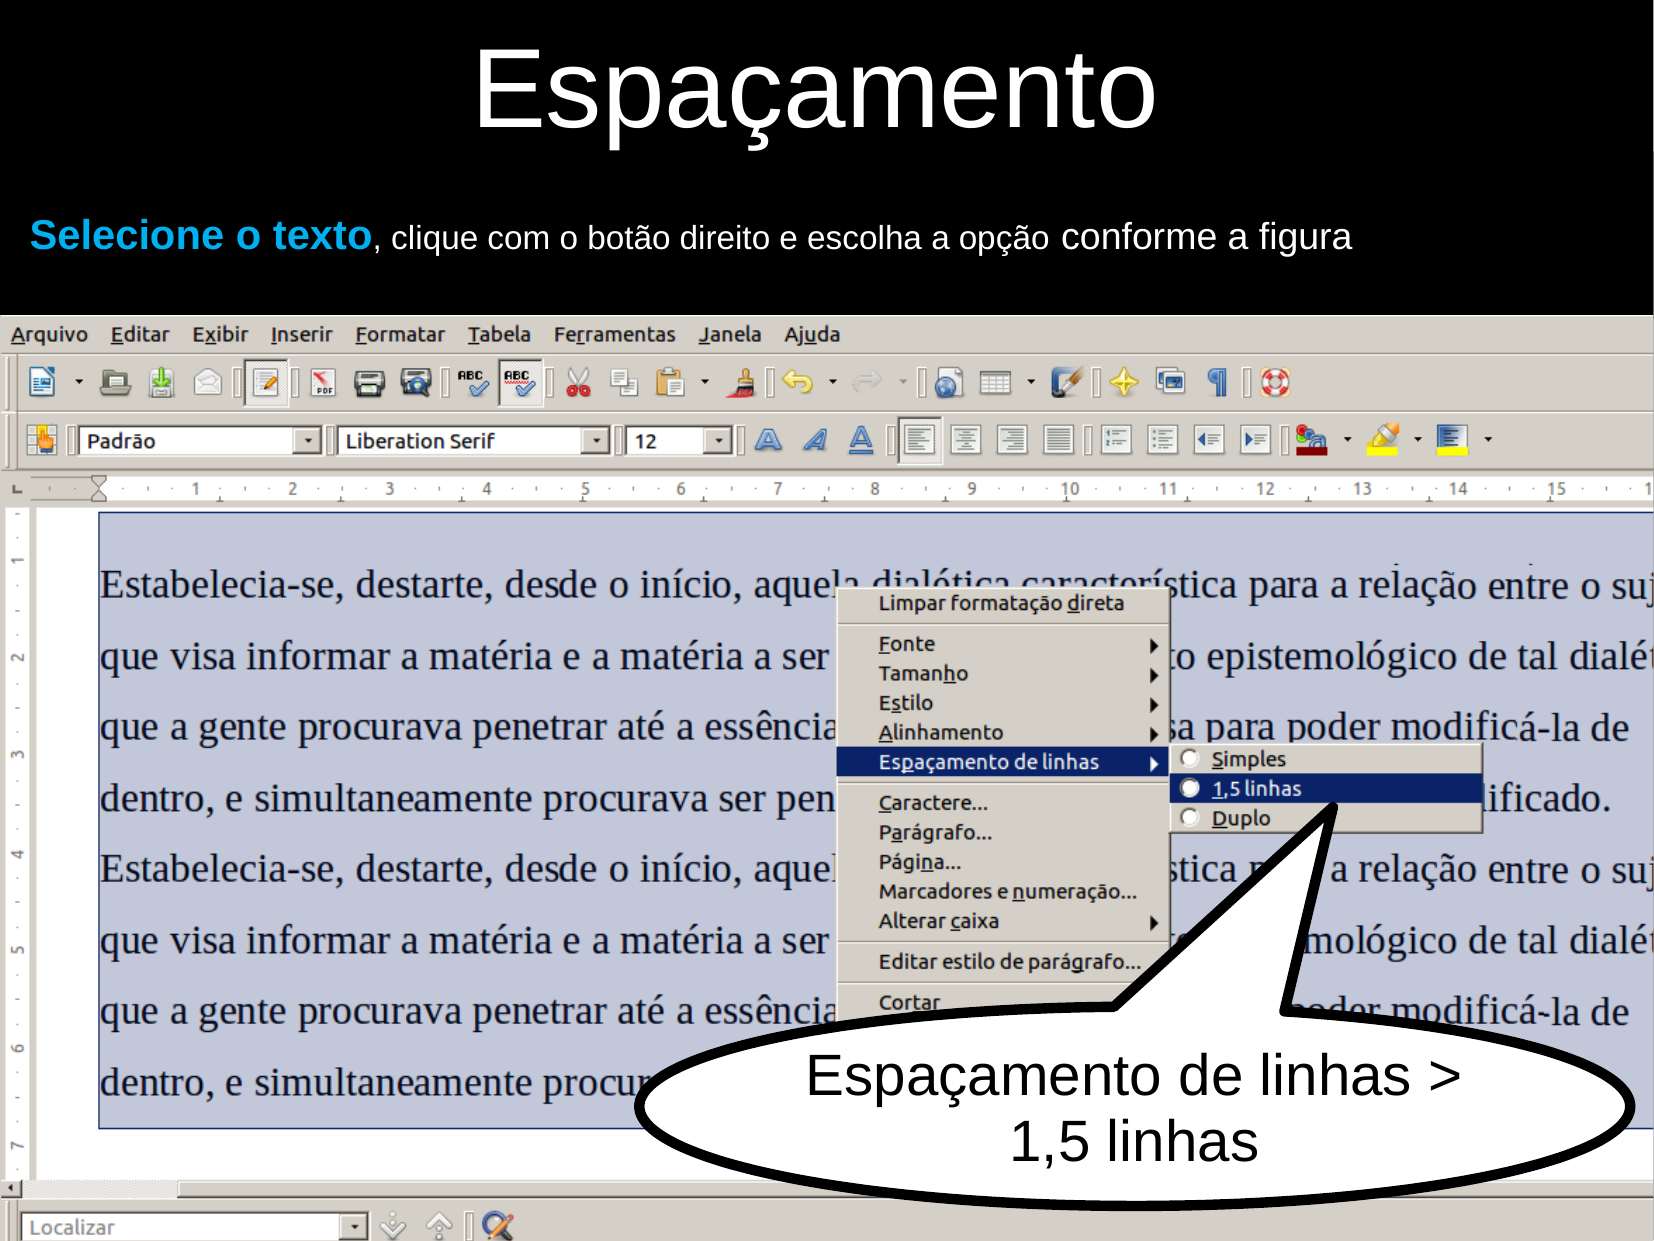

# Espaçamento
Selecione o texto, clique com o botão direito e escolha a opção conforme a figura
Espaçamento de linhas >
1,5 linhas